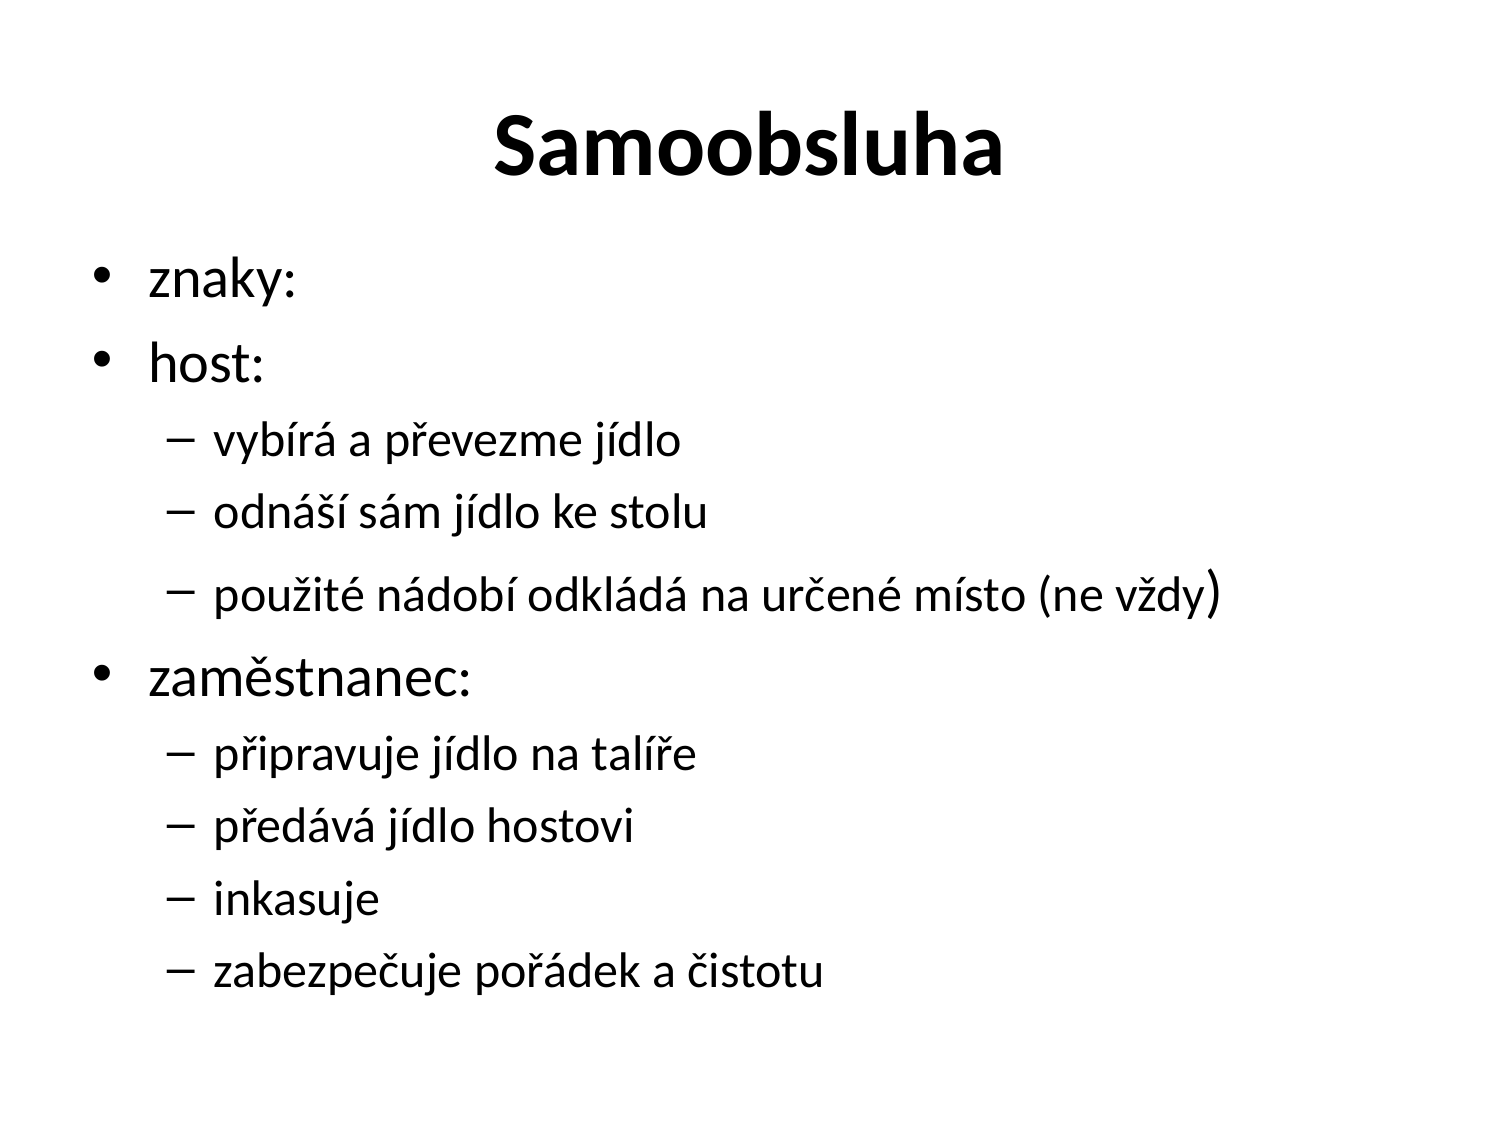

# Samoobsluha
znaky:
host:
vybírá a převezme jídlo
odnáší sám jídlo ke stolu
použité nádobí odkládá na určené místo (ne vždy)
zaměstnanec:
připravuje jídlo na talíře
předává jídlo hostovi
inkasuje
zabezpečuje pořádek a čistotu